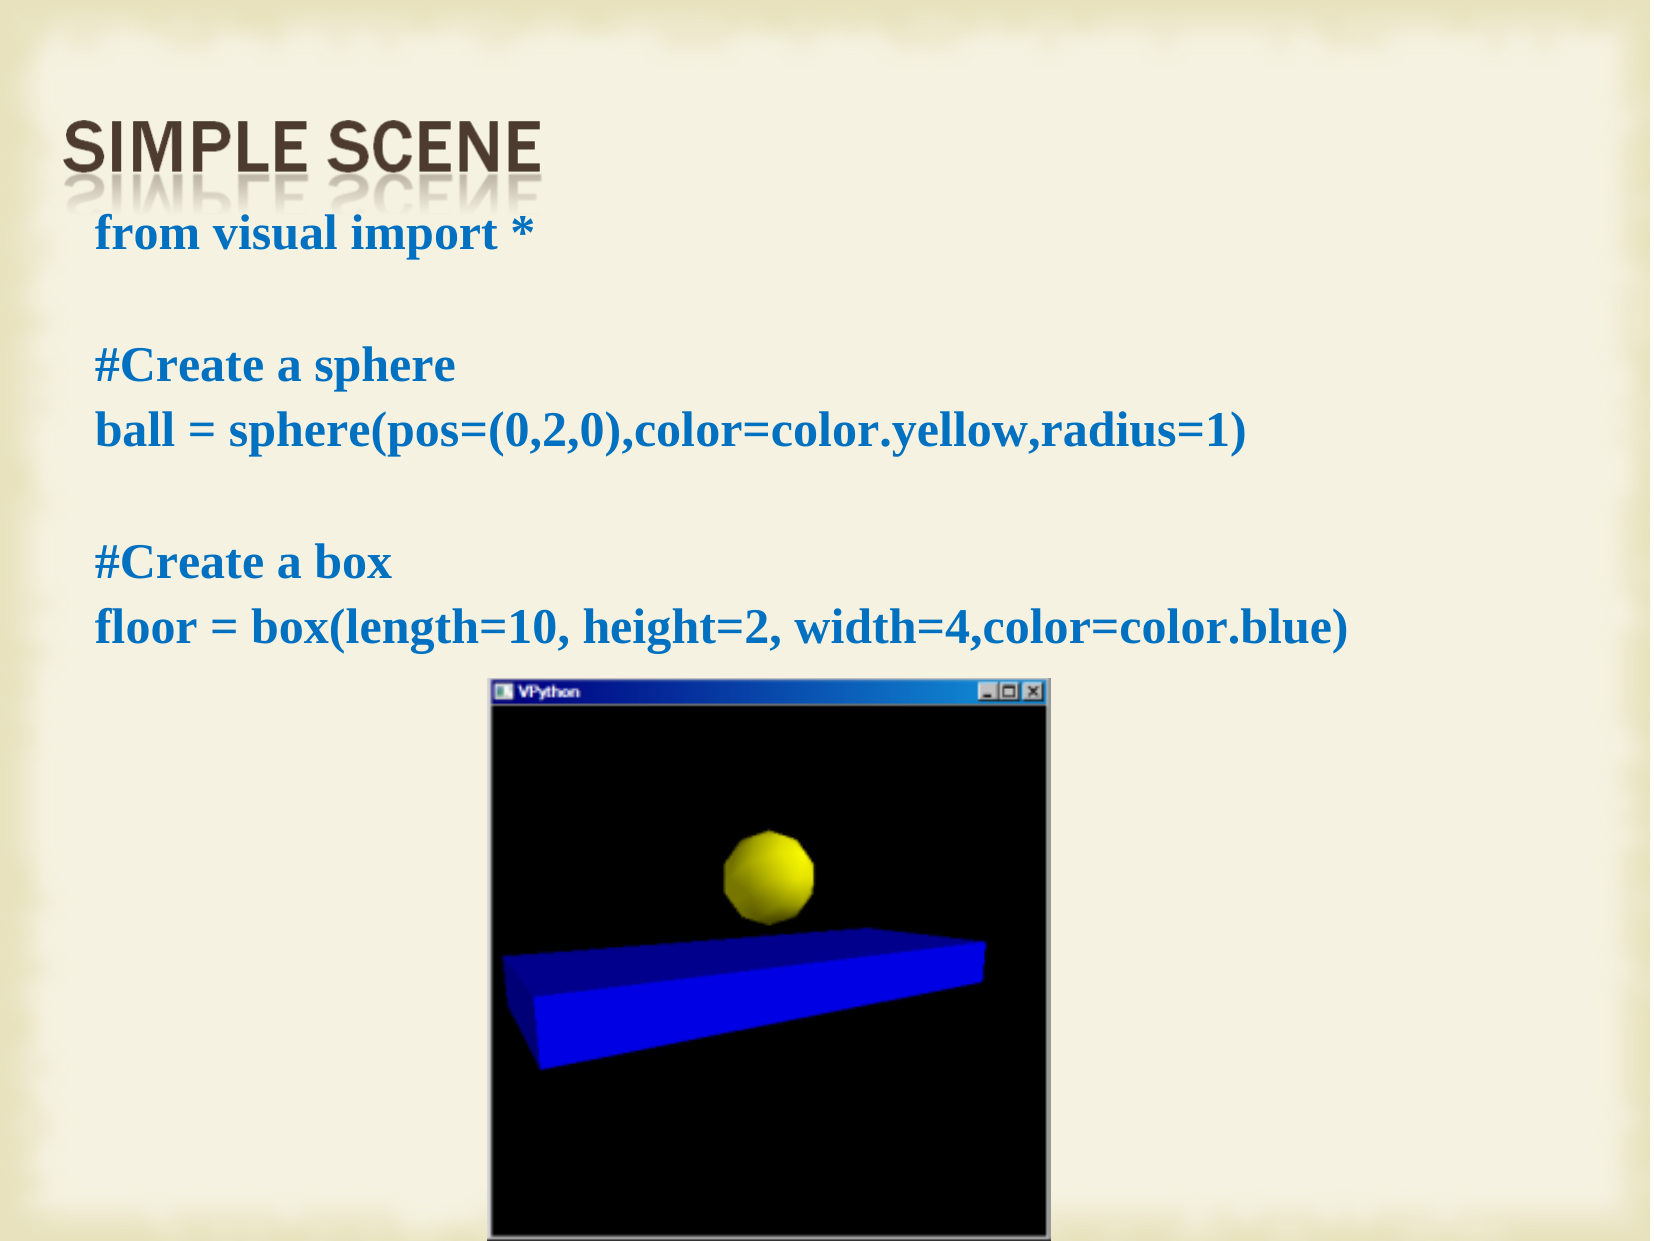

# from visual import *
#Create a sphere
ball = sphere(pos=(0,2,0),color=color.yellow,radius=1)
#Create a box
floor = box(length=10, height=2, width=4,color=color.blue)